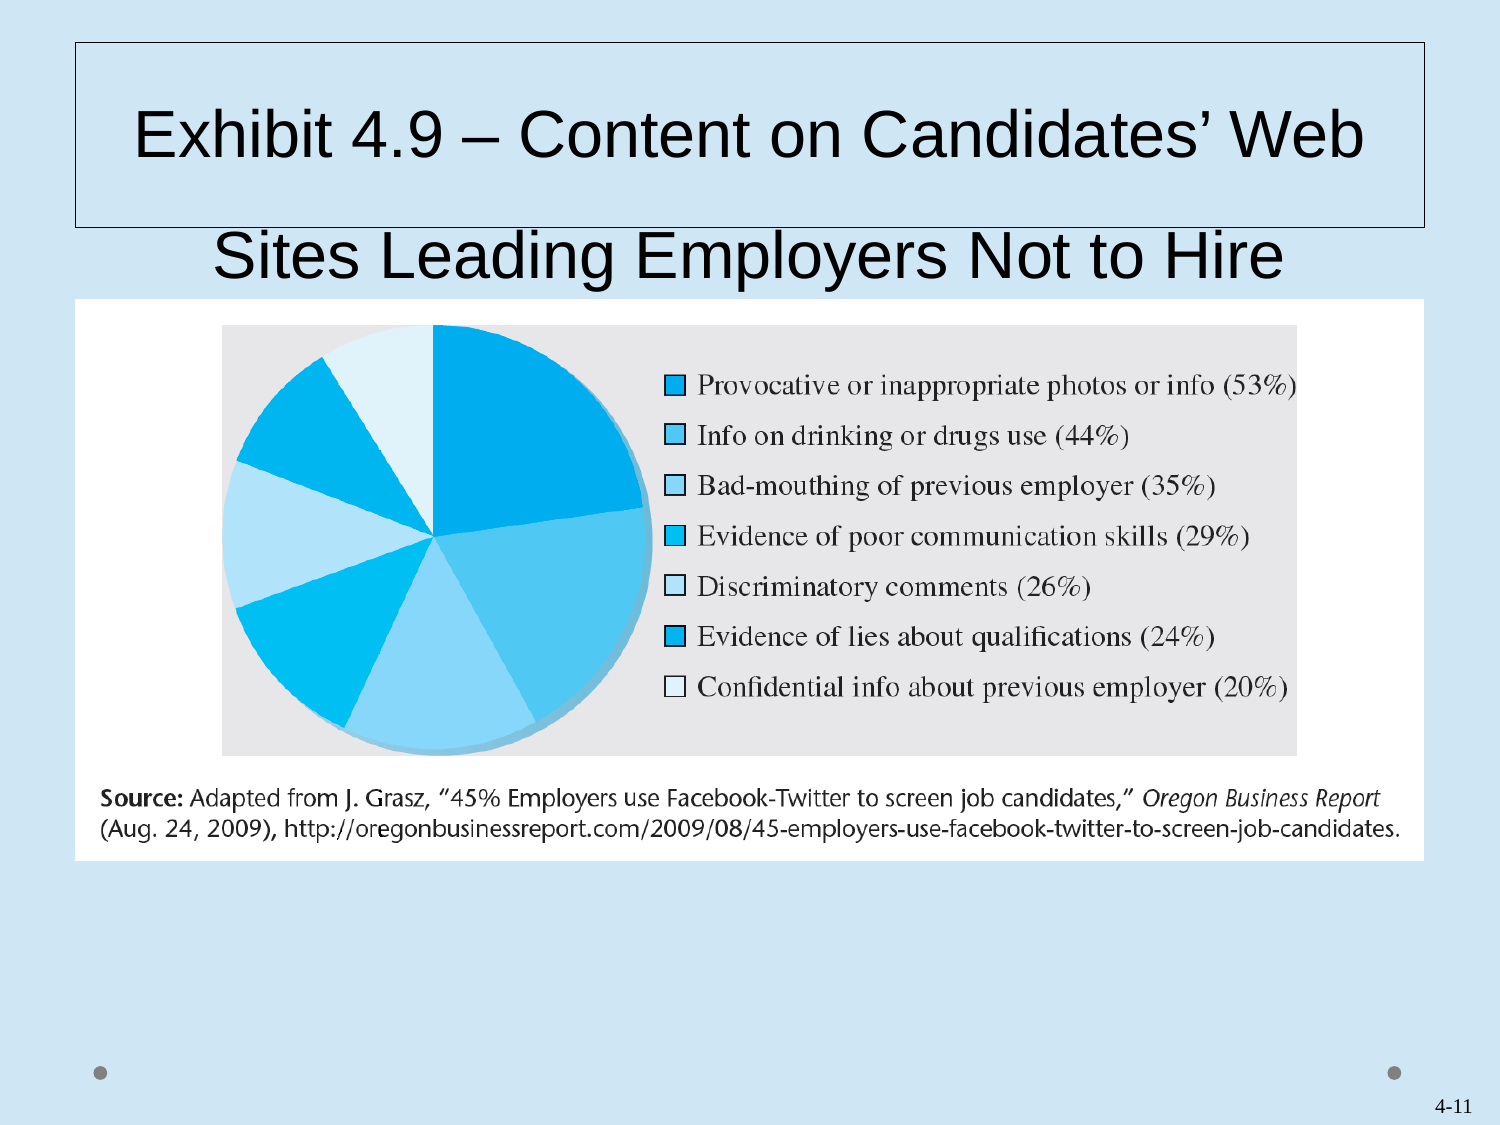

# Exhibit 4.9 – Content on Candidates’ Web Sites Leading Employers Not to Hire